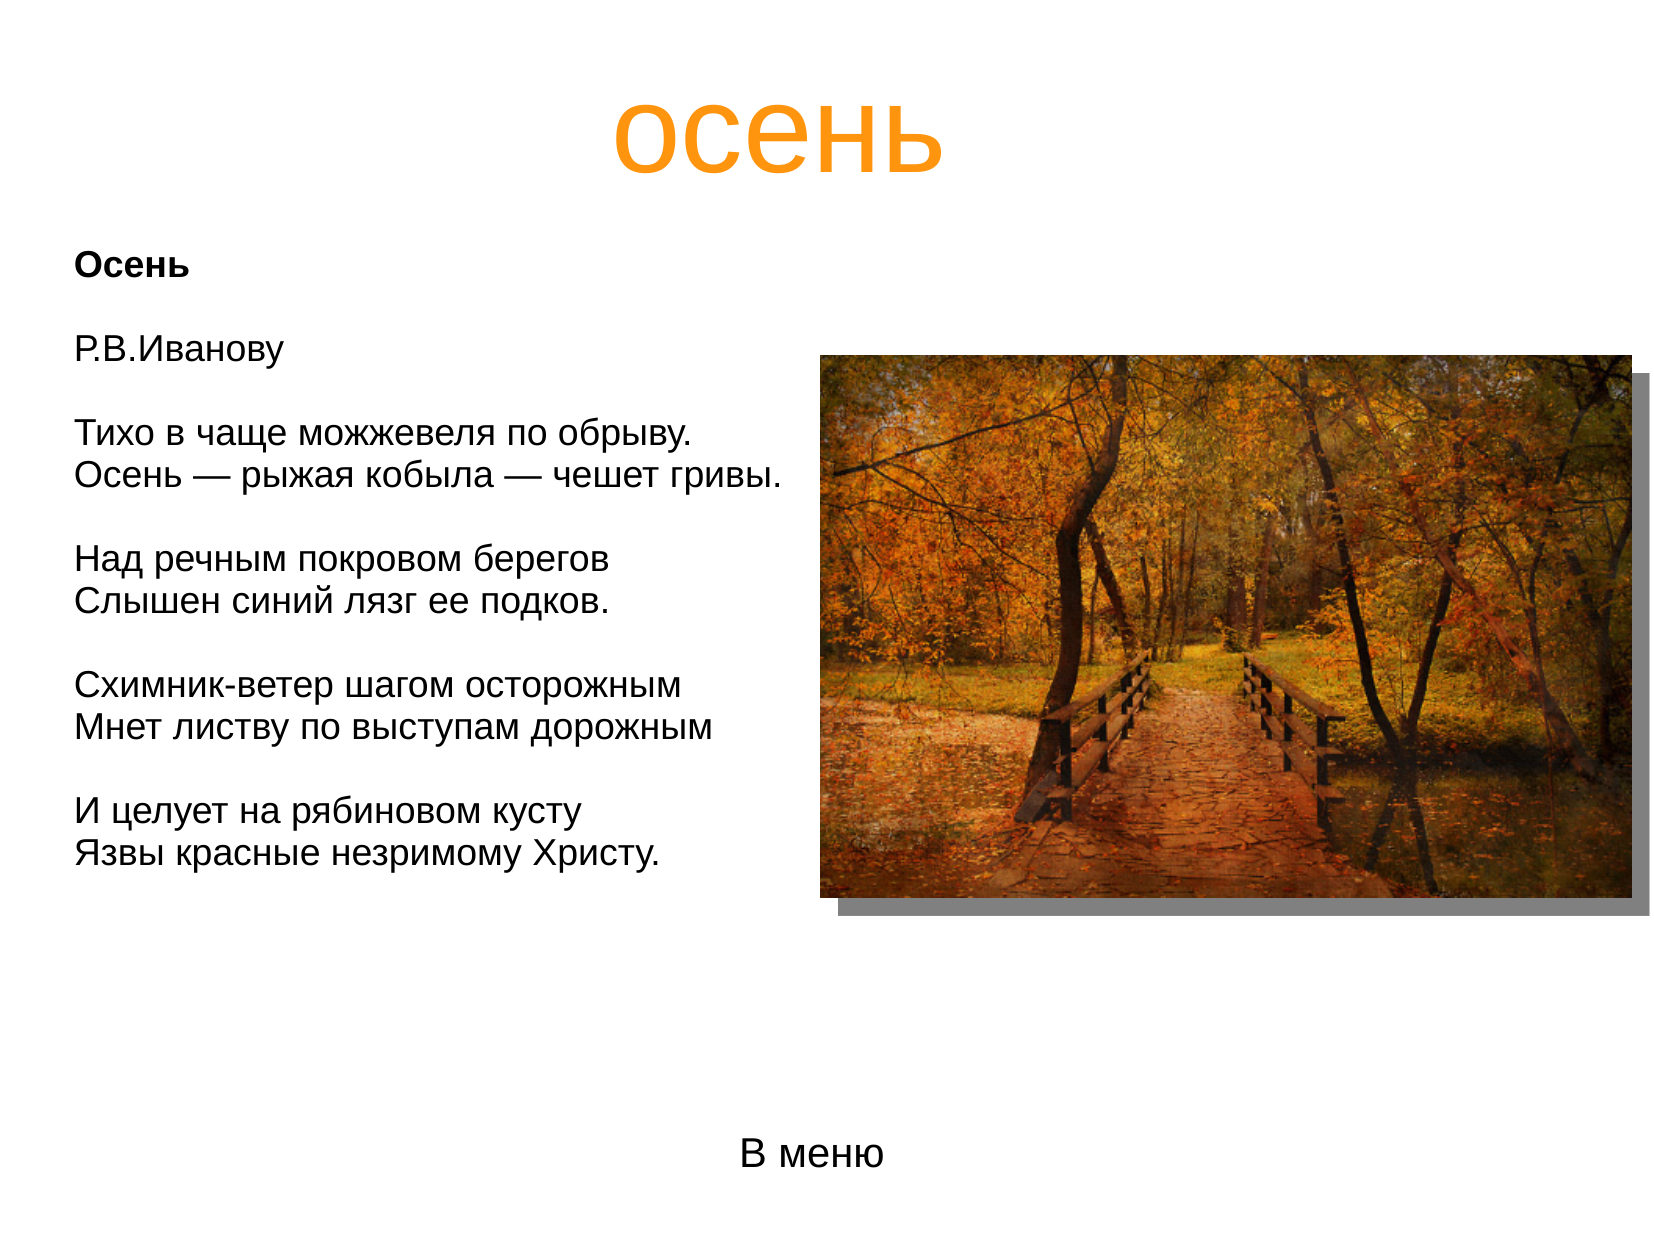

осень
Осень
Р.В.Иванову
Тихо в чаще можжевеля по обрыву.
Осень — рыжая кобыла — чешет гривы.
Над речным покровом берегов
Слышен синий лязг ее подков.
Схимник-ветер шагом осторожным
Мнет листву по выступам дорожным
И целует на рябиновом кусту
Язвы красные незримому Христу.
В меню